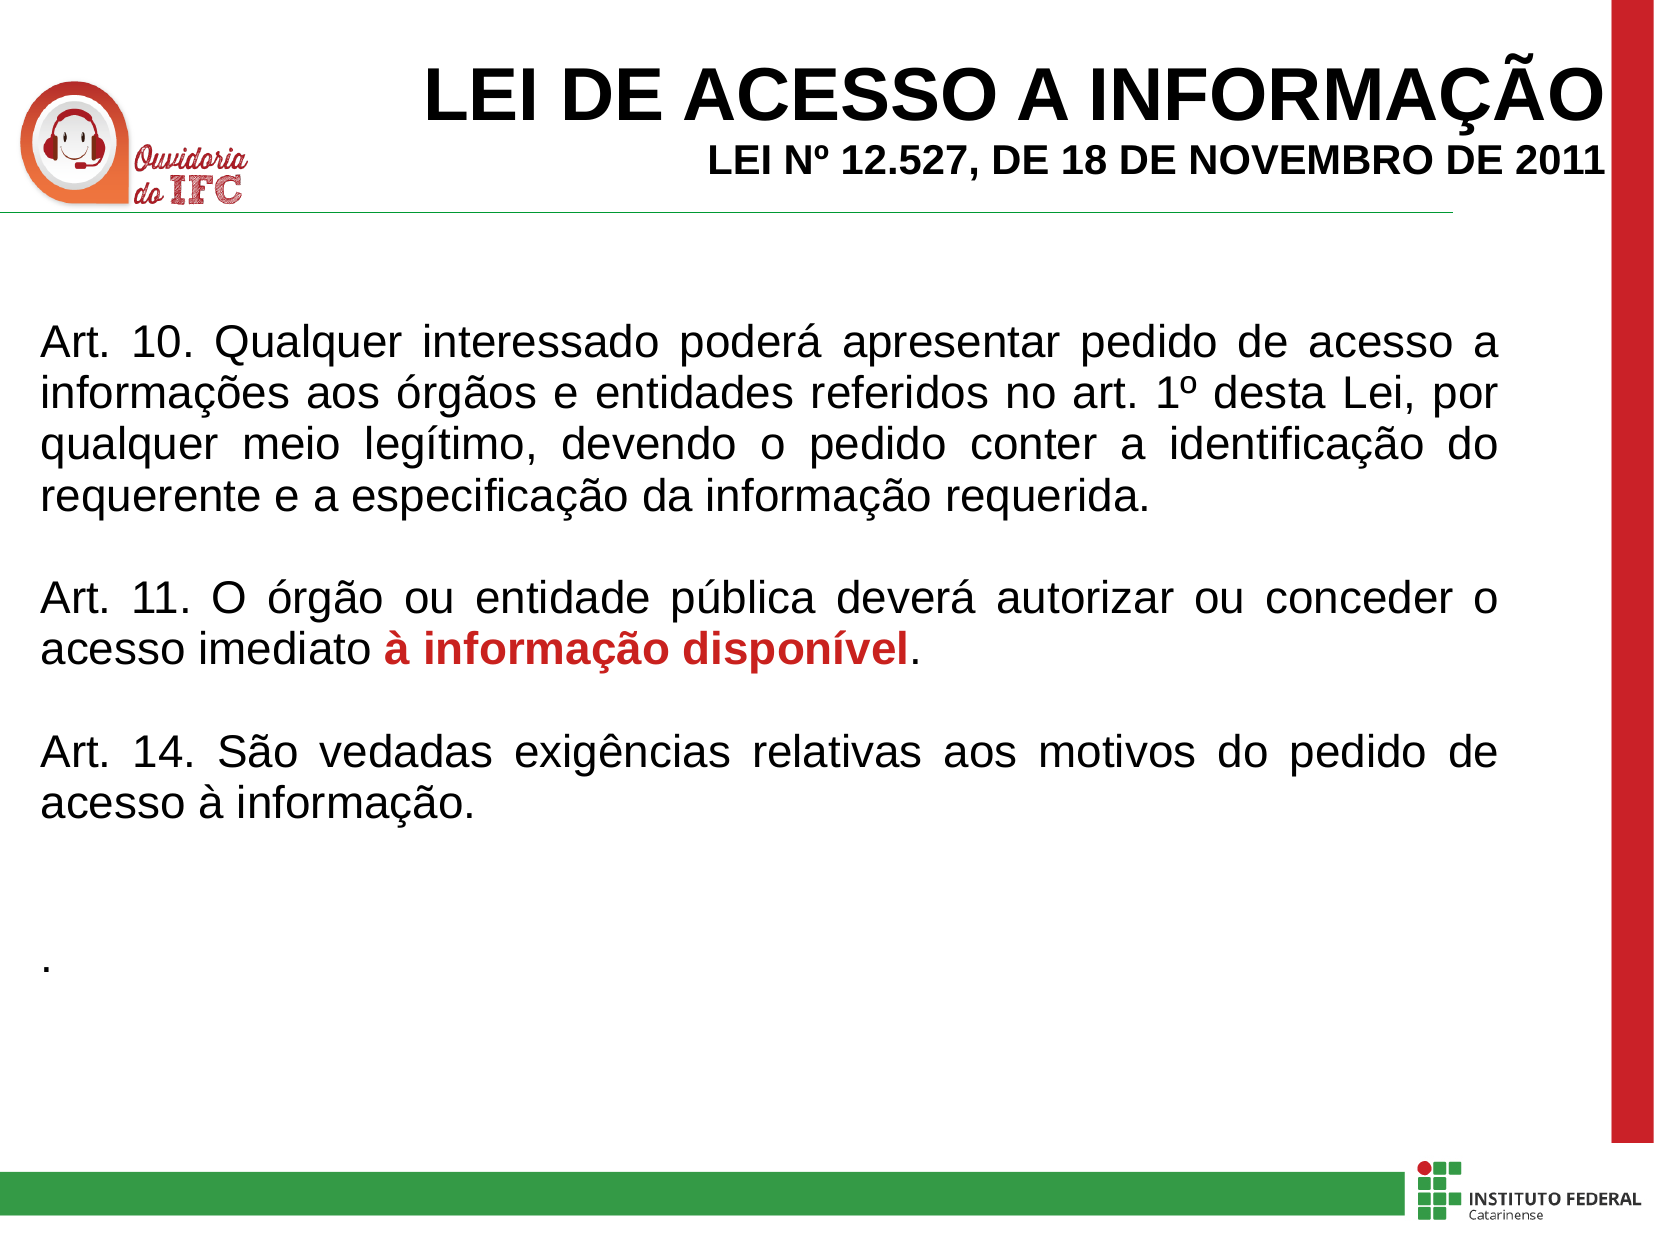

LEI DE ACESSO A INFORMAÇÃO
LEI Nº 12.527, DE 18 DE NOVEMBRO DE 2011
#
Art. 10. Qualquer interessado poderá apresentar pedido de acesso a informações aos órgãos e entidades referidos no art. 1º desta Lei, por qualquer meio legítimo, devendo o pedido conter a identificação do requerente e a especificação da informação requerida.
Art. 11. O órgão ou entidade pública deverá autorizar ou conceder o acesso imediato à informação disponível.
Art. 14. São vedadas exigências relativas aos motivos do pedido de acesso à informação.
.